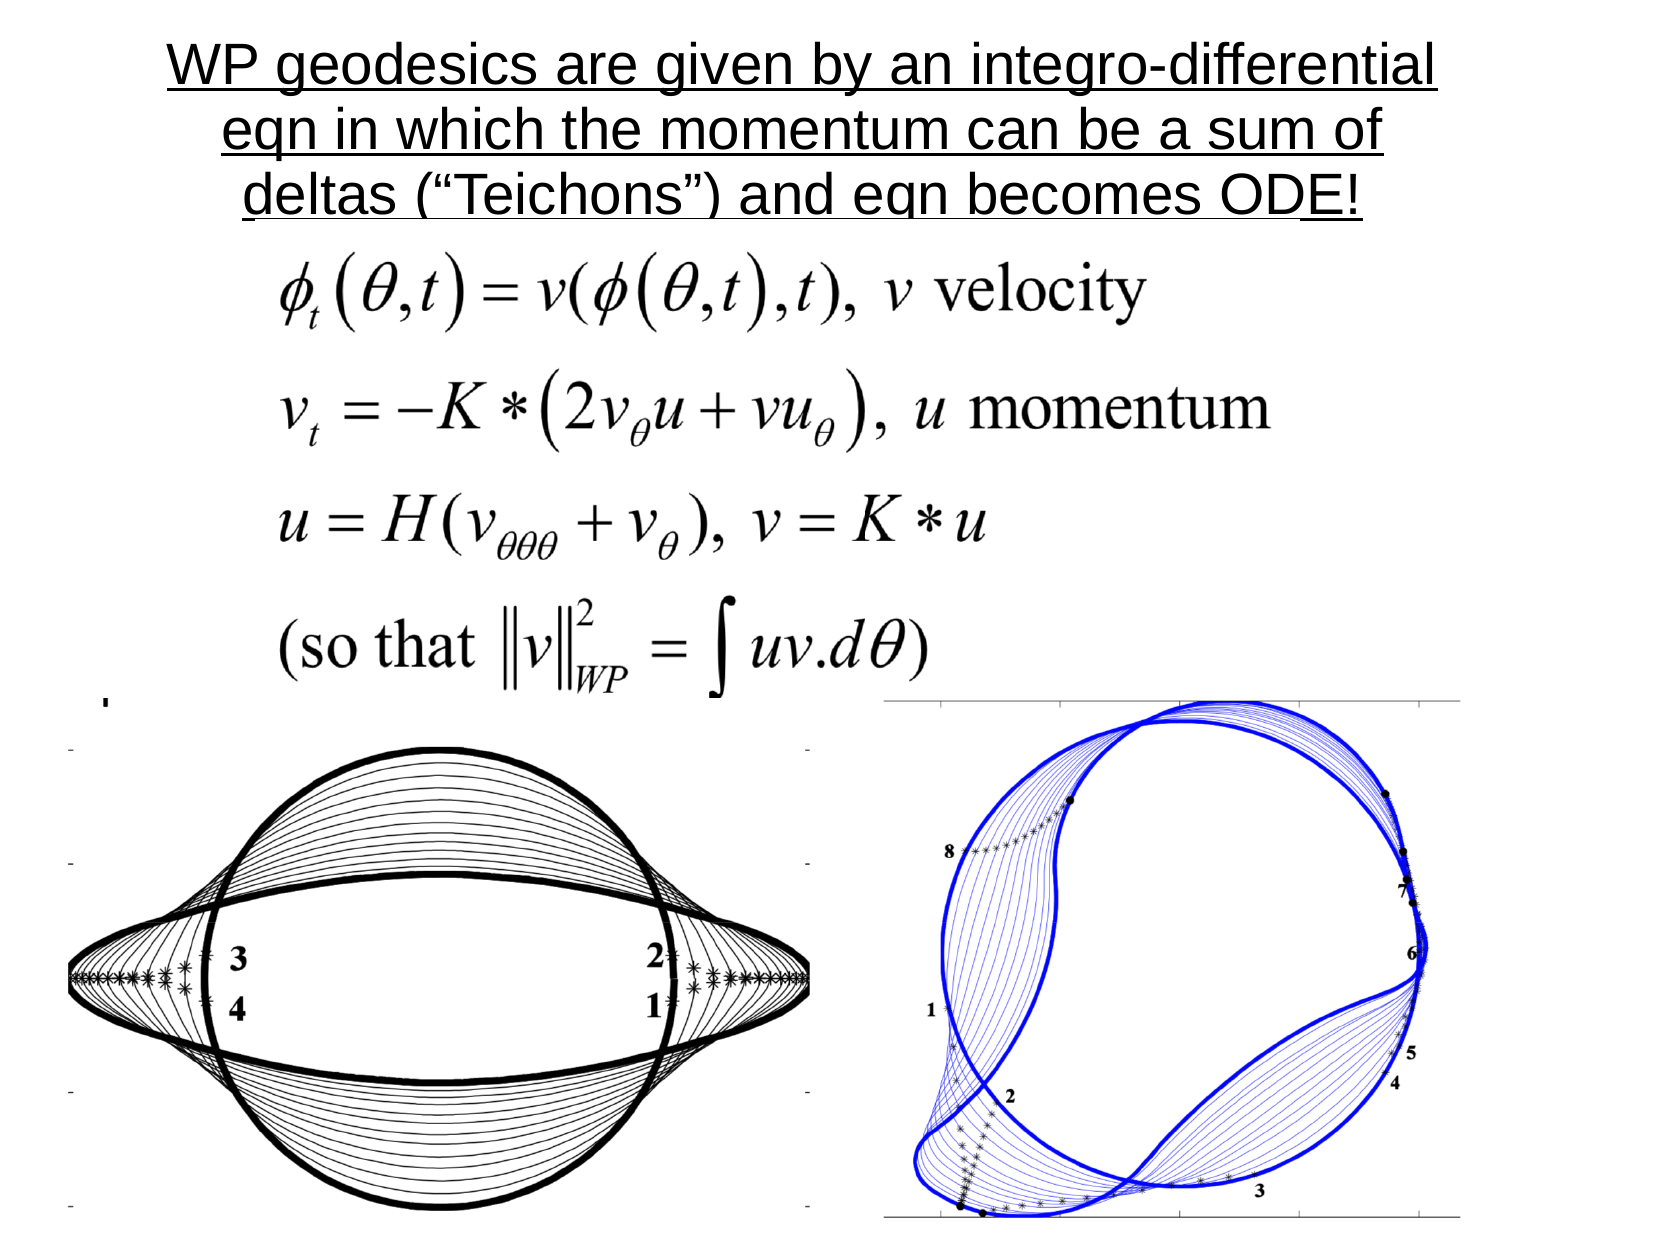

WP geodesics are given by an integro-differential eqn in which the momentum can be a sum of deltas (“Teichons”) and eqn becomes ODE!